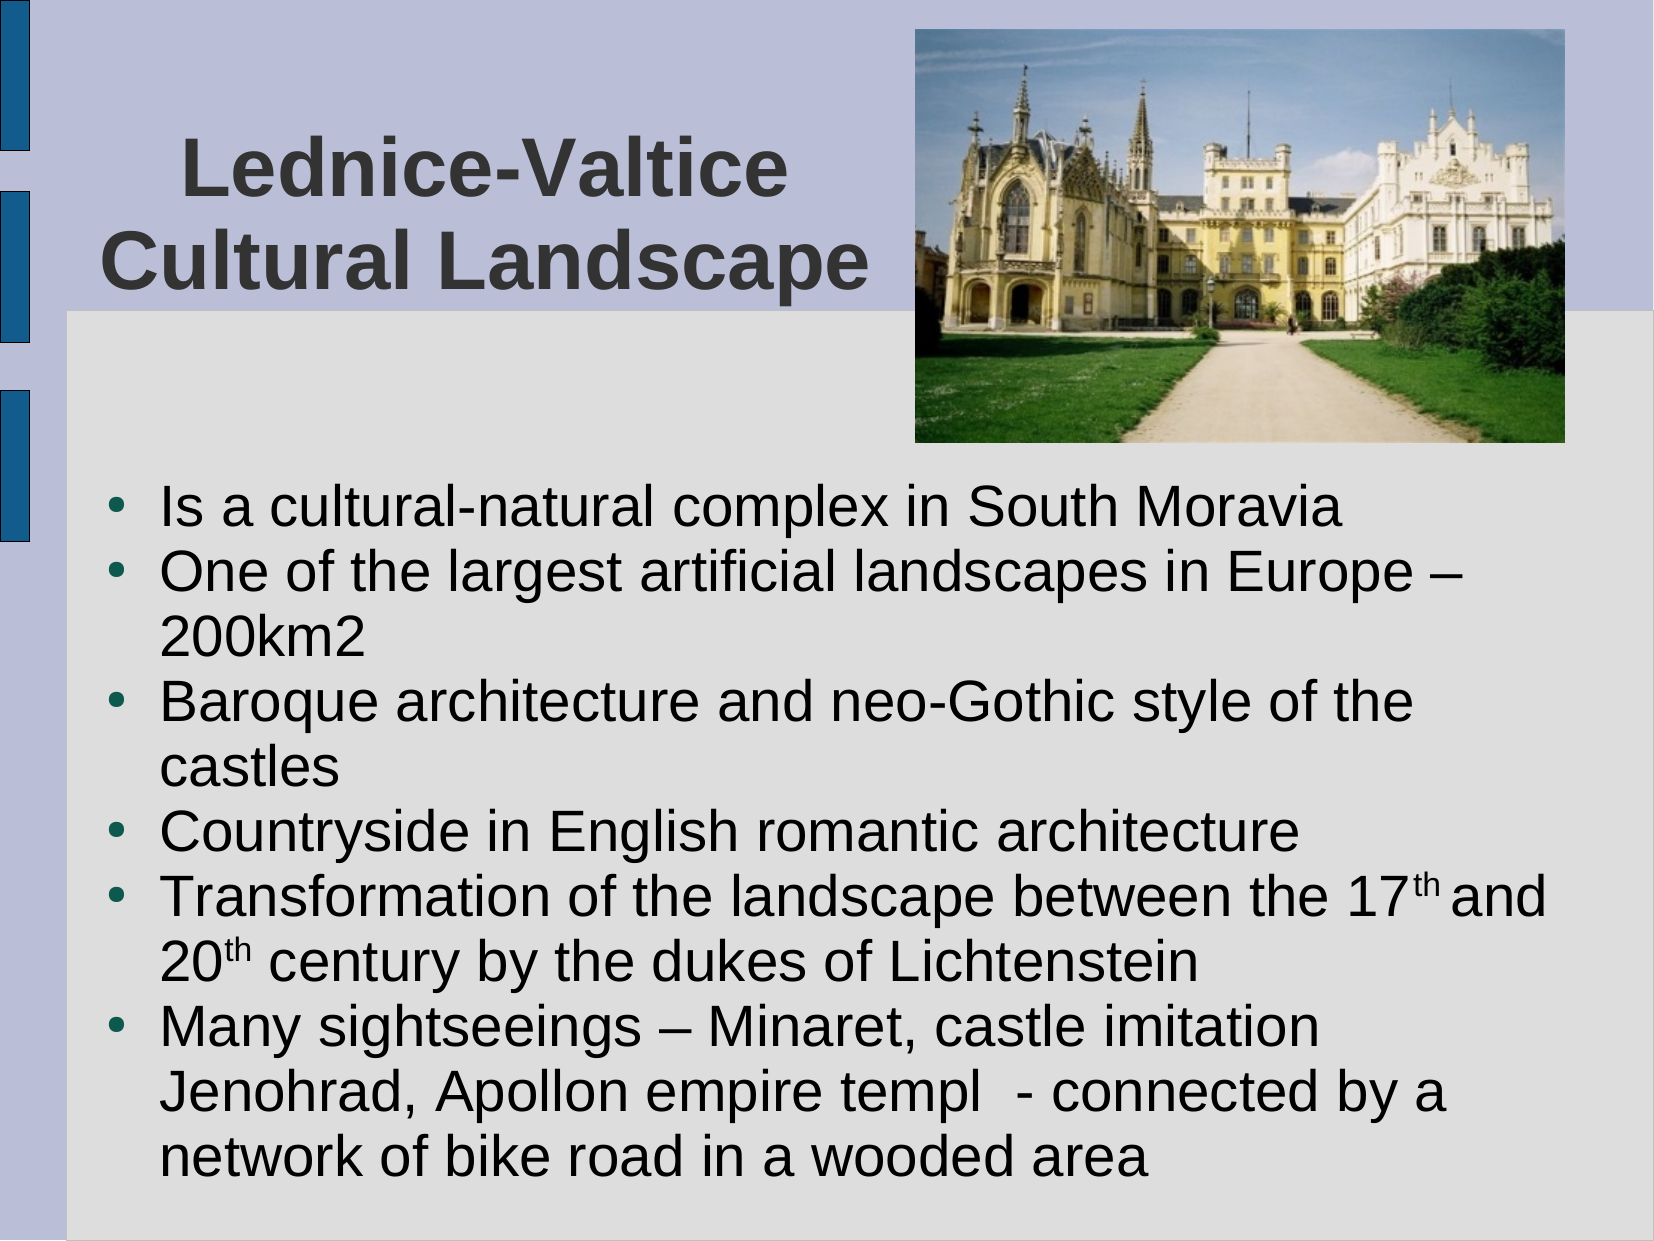

# Lednice-Valtice Cultural Landscape
Is a cultural-natural complex in South Moravia
One of the largest artificial landscapes in Europe – 200km2
Baroque architecture and neo-Gothic style of the castles
Countryside in English romantic architecture
Transformation of the landscape between the 17th and 20th century by the dukes of Lichtenstein
Many sightseeings – Minaret, castle imitation Jenohrad, Apollon empire templ - connected by a network of bike road in a wooded area